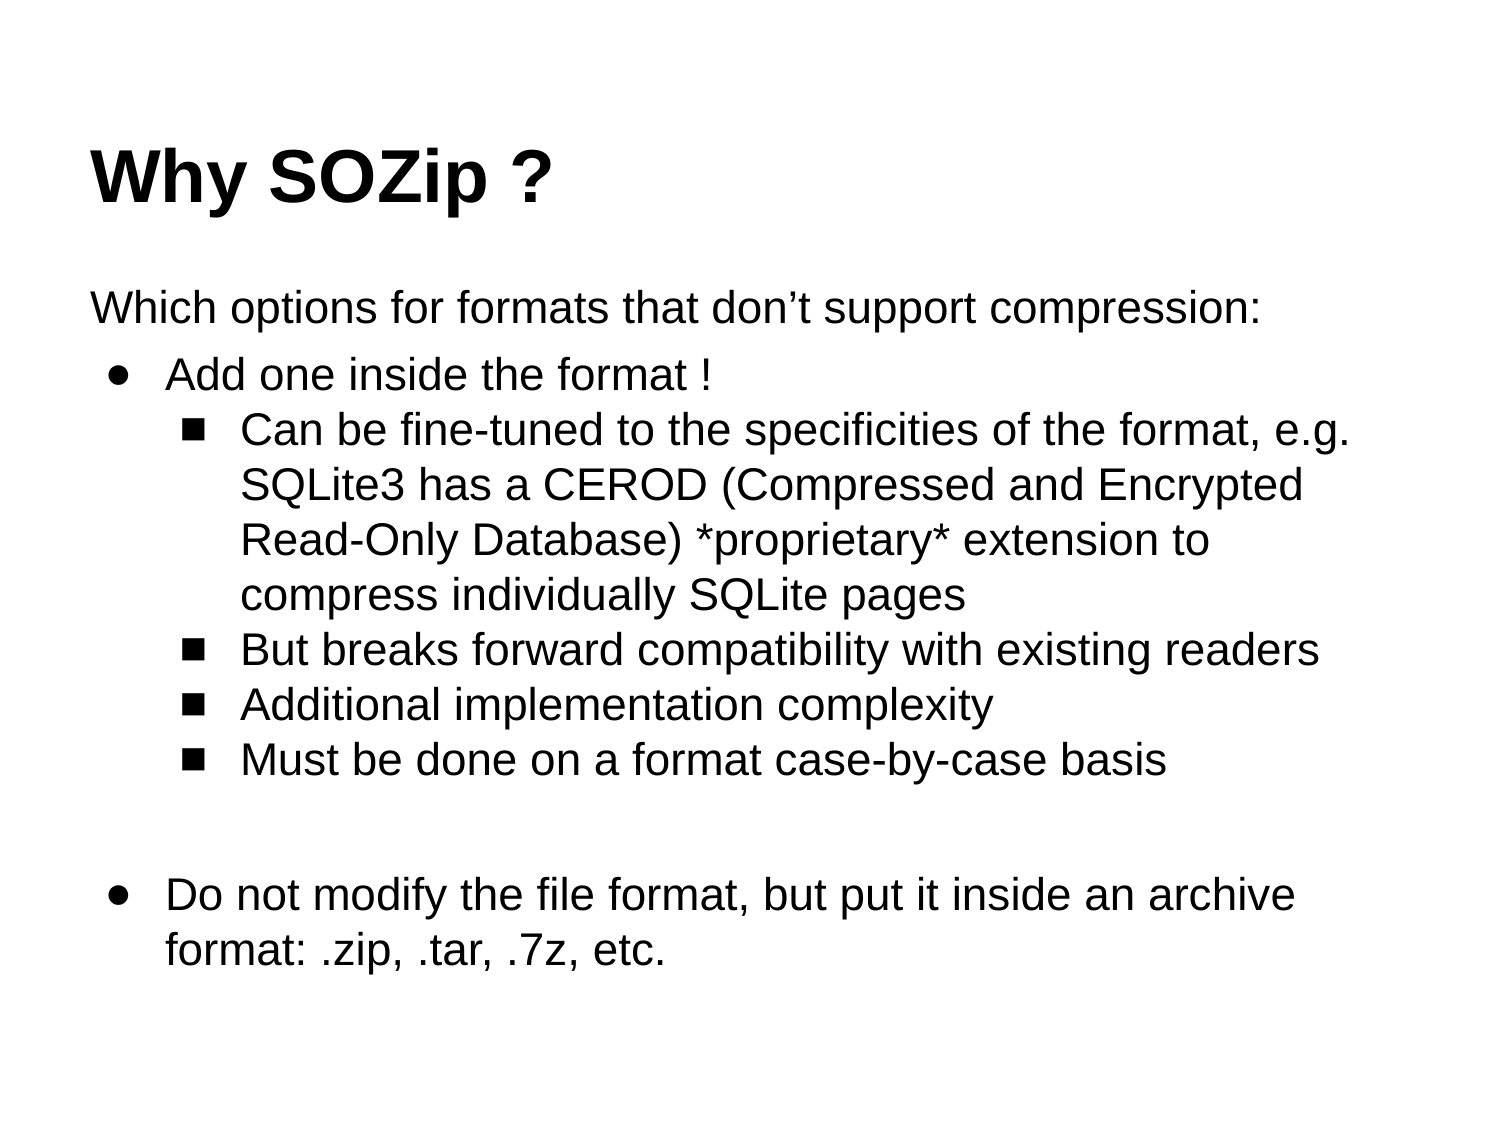

# Why SOZip ?
Which options for formats that don’t support compression:
Add one inside the format !
Can be fine-tuned to the specificities of the format, e.g. SQLite3 has a CEROD (Compressed and Encrypted Read-Only Database) *proprietary* extension to compress individually SQLite pages
But breaks forward compatibility with existing readers
Additional implementation complexity
Must be done on a format case-by-case basis
Do not modify the file format, but put it inside an archive format: .zip, .tar, .7z, etc.